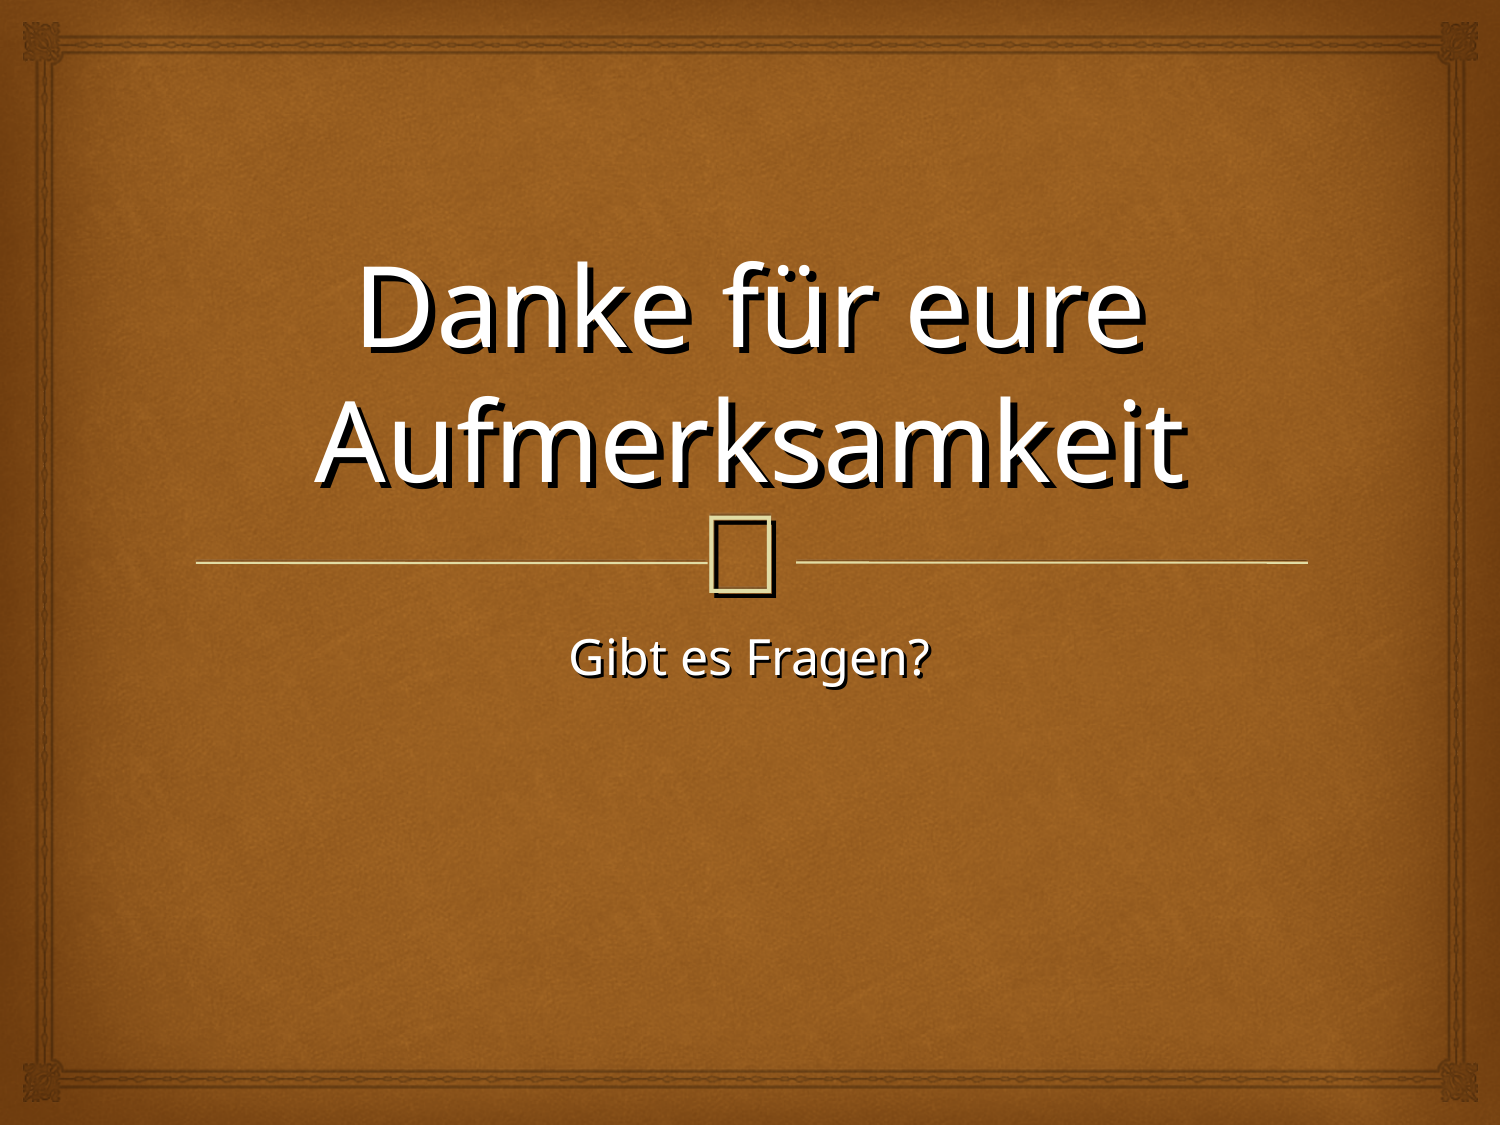

# Danke für eure Aufmerksamkeit
Gibt es Fragen?